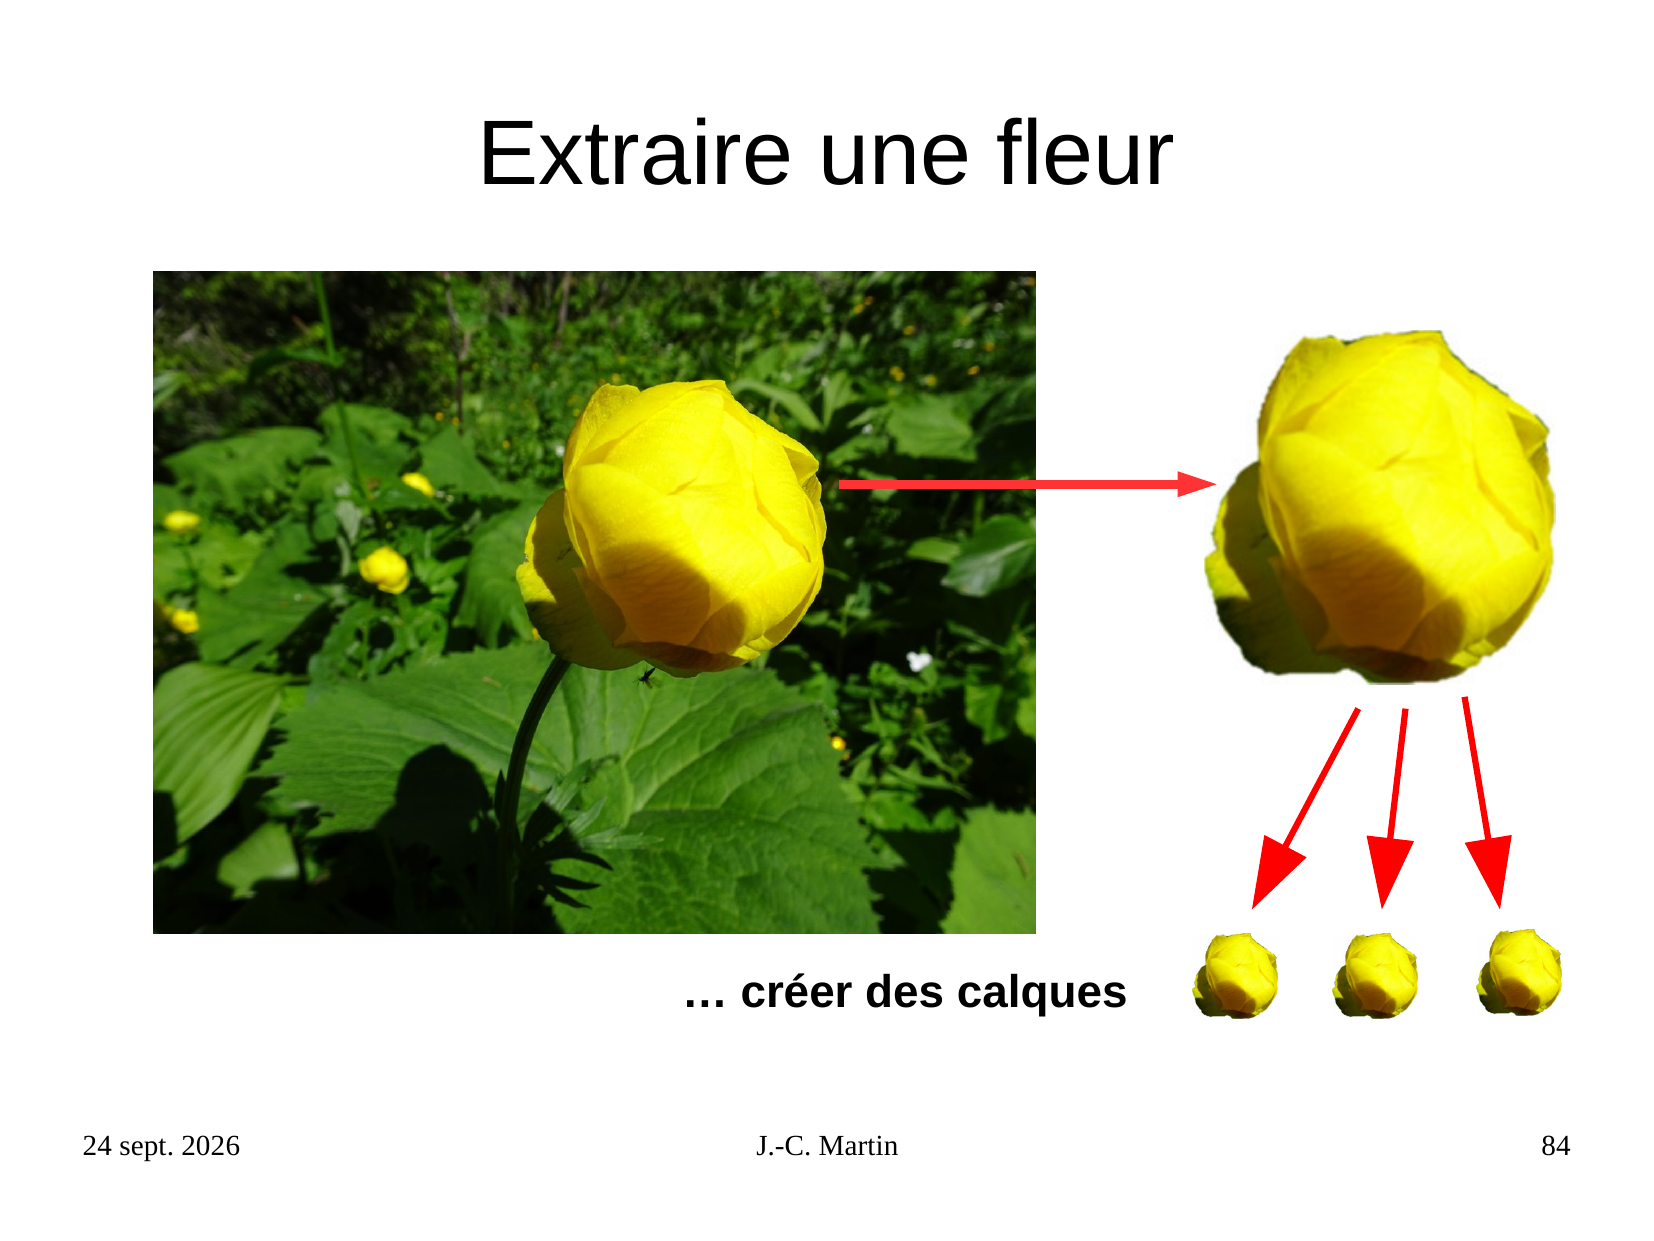

# Extraire une fleur
… créer des calques
J.-C. Martin
84